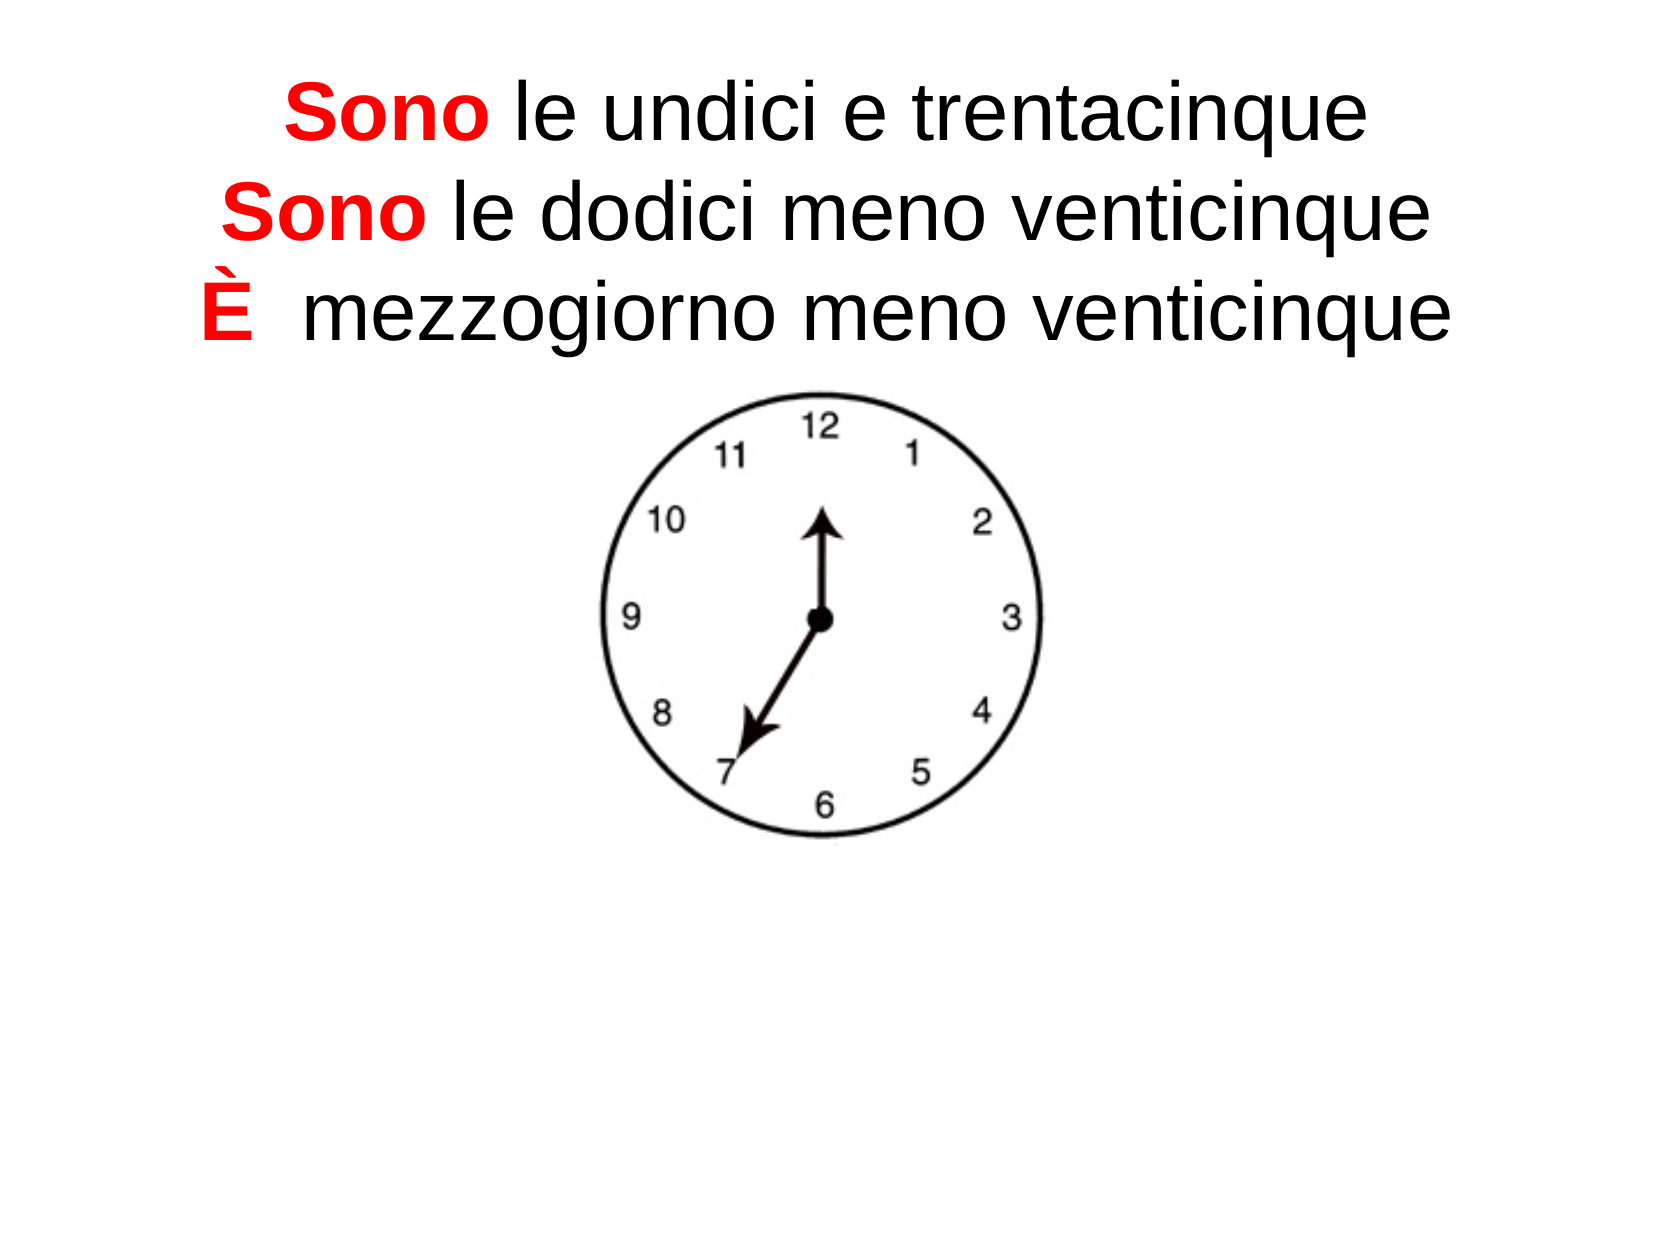

# Sono le undici e trentacinque Sono le dodici meno venticinque È mezzogiorno meno venticinque